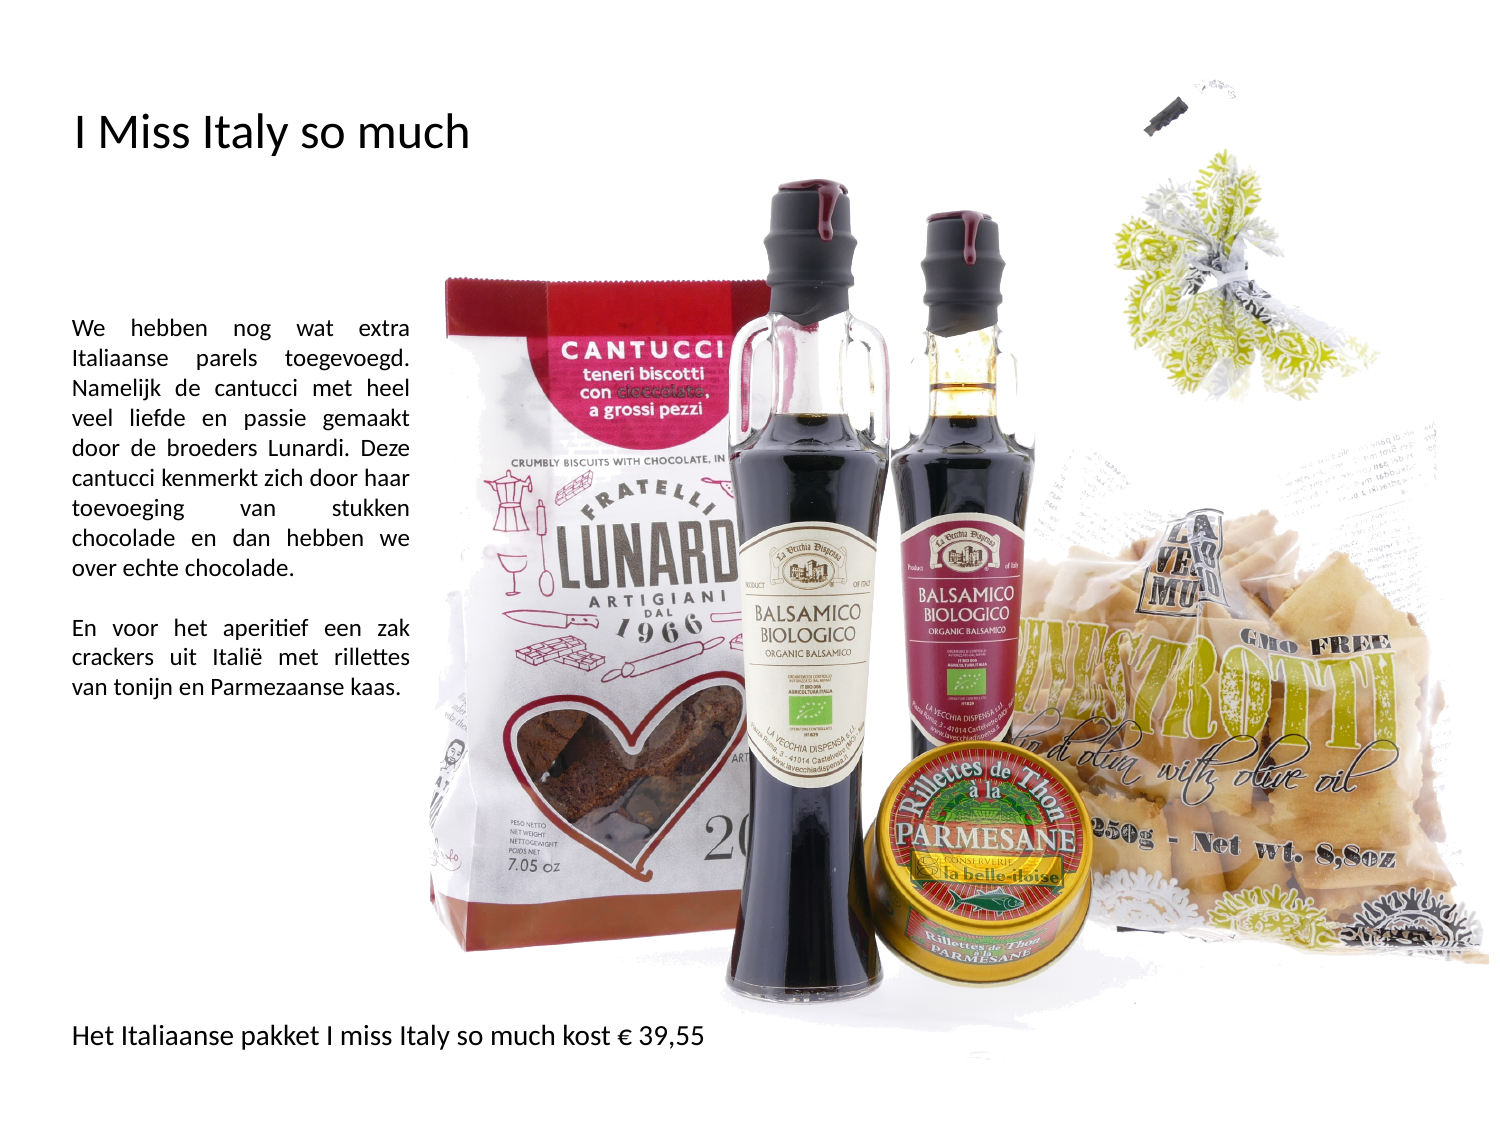

I Miss Italy so much
We hebben nog wat extra Italiaanse parels toegevoegd. Namelijk de cantucci met heel veel liefde en passie gemaakt door de broeders Lunardi. Deze cantucci kenmerkt zich door haar toevoeging van stukken chocolade en dan hebben we over echte chocolade.
En voor het aperitief een zak crackers uit Italië met rillettes van tonijn en Parmezaanse kaas.
Het Italiaanse pakket I miss Italy so much kost € 39,55